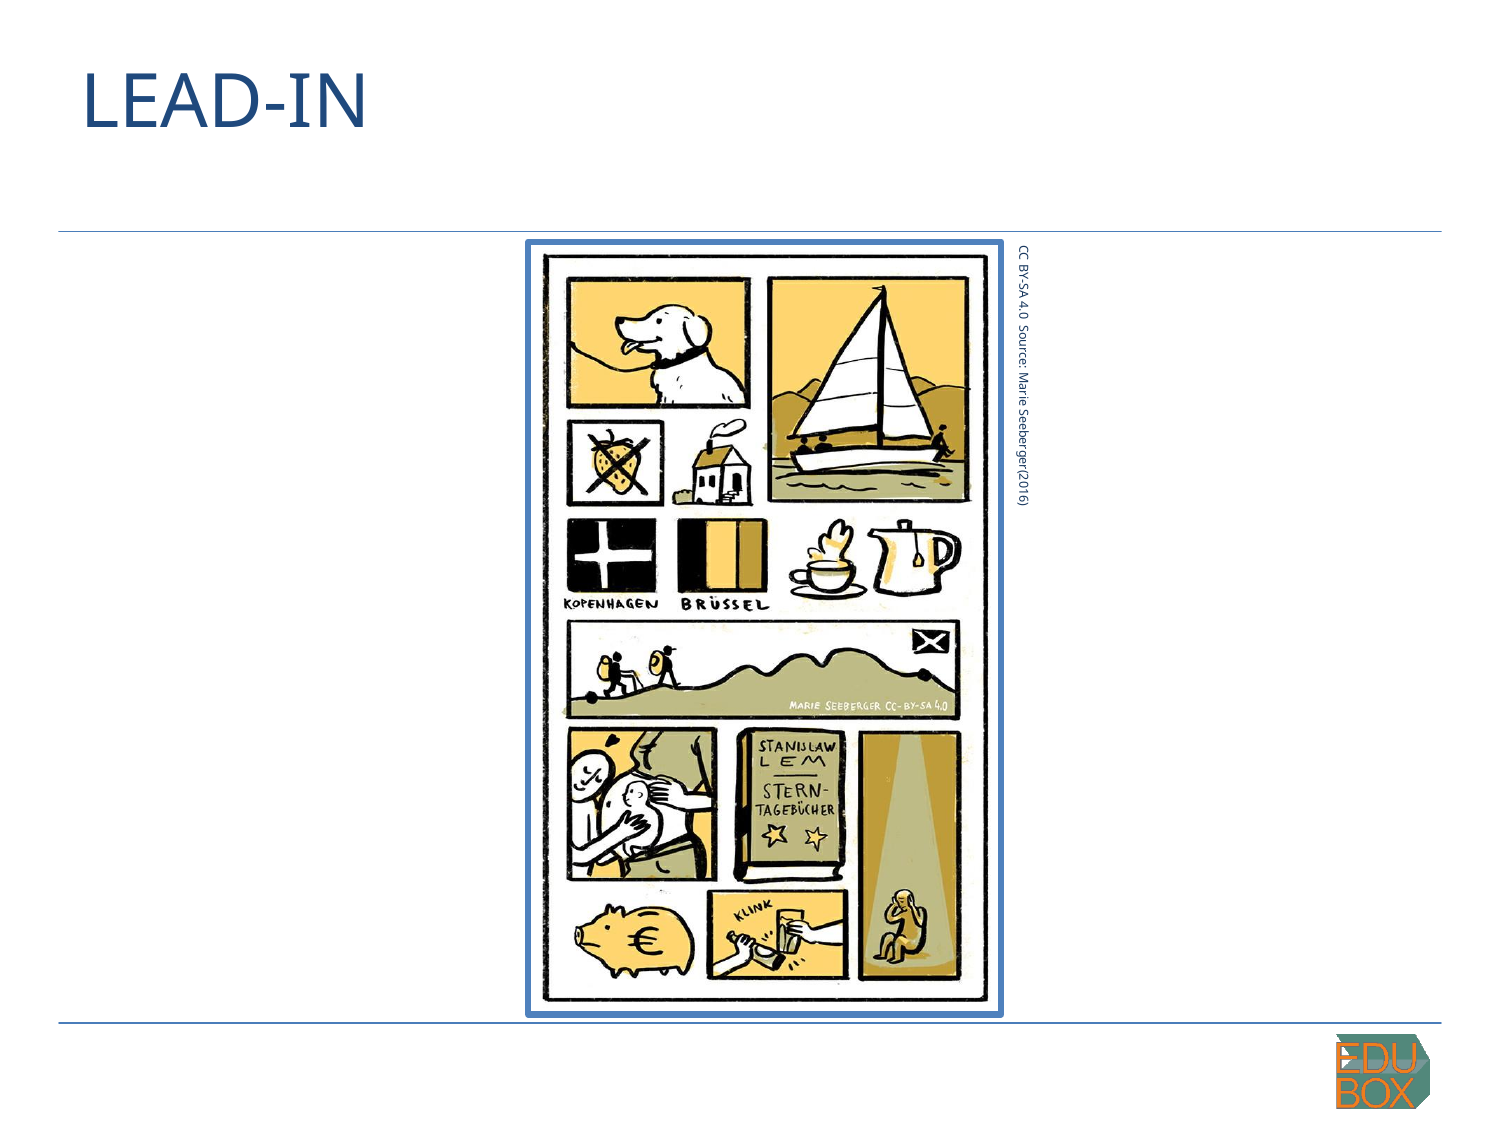

# LEAD-IN
CC BY-SA 4.0 Source: Marie Seeberger(2016)